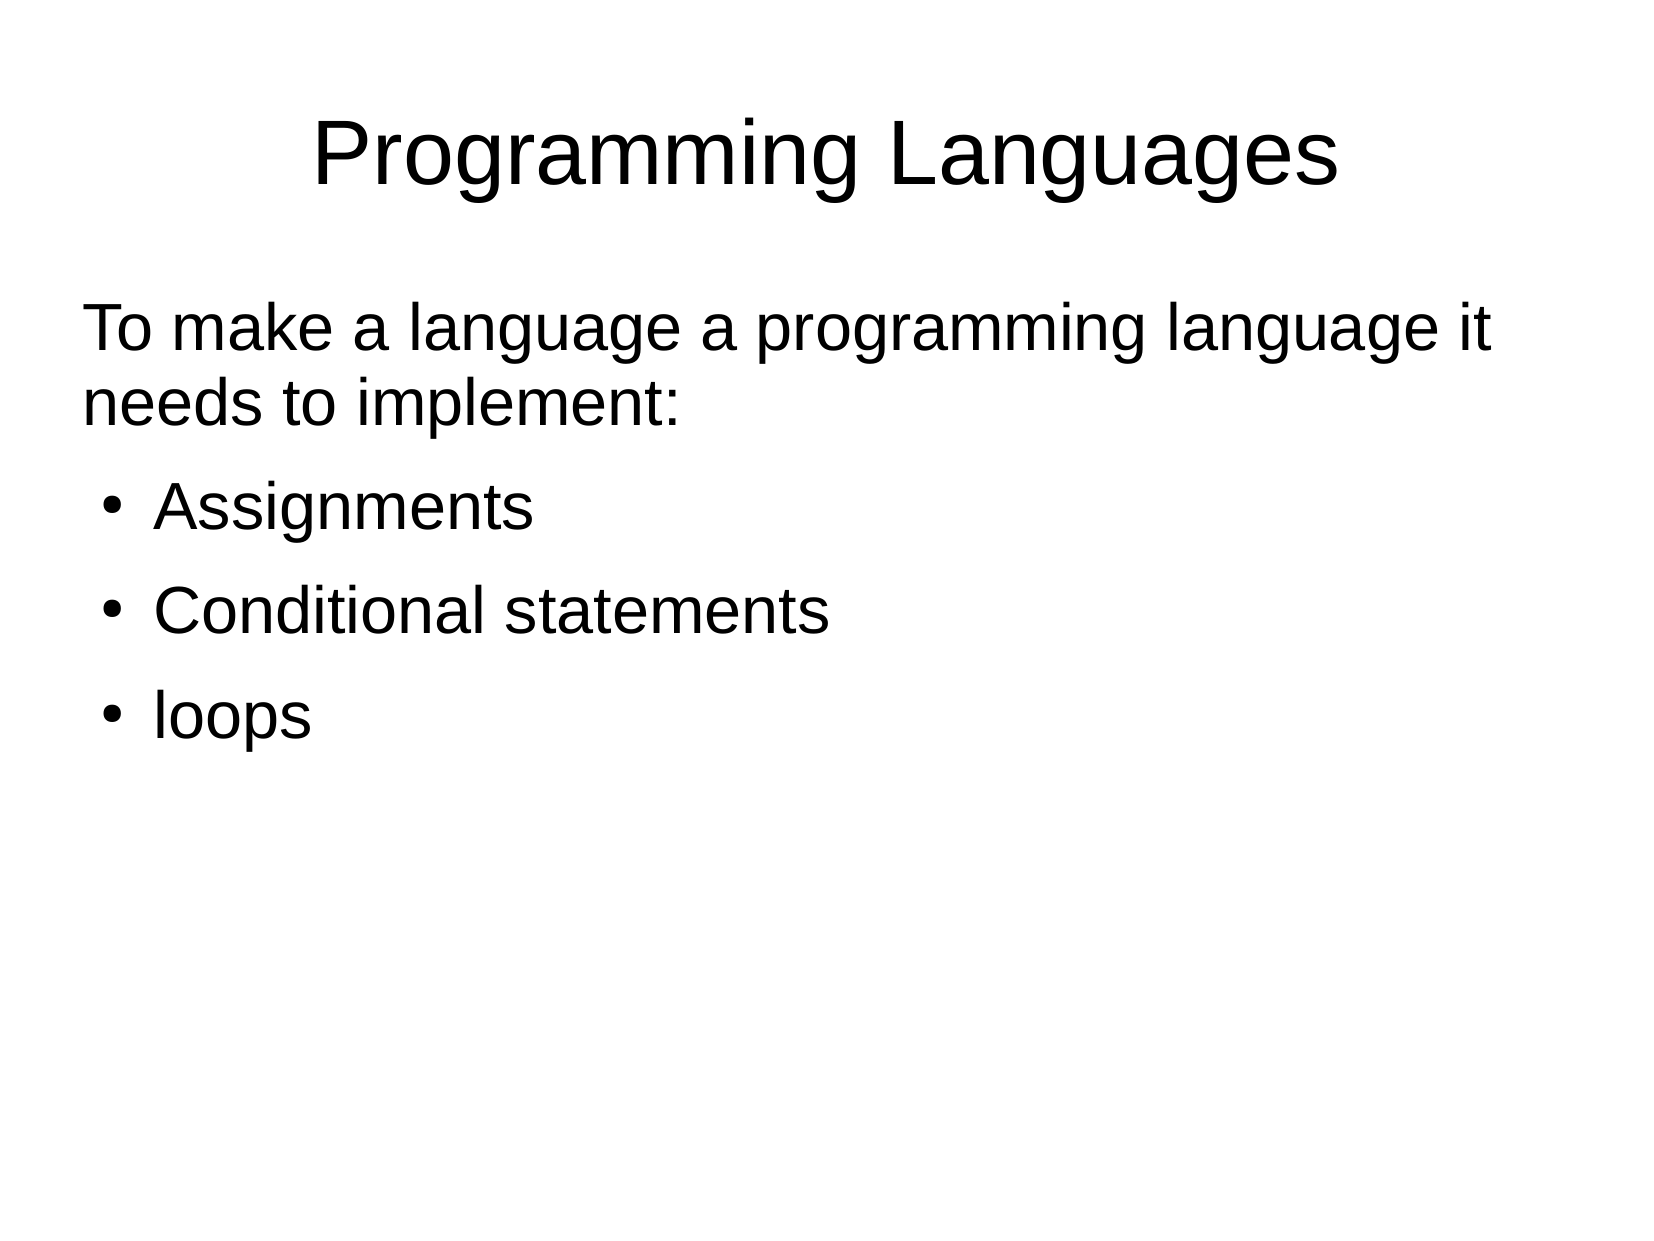

# Programming Languages
To make a language a programming language it needs to implement:
Assignments
Conditional statements
loops